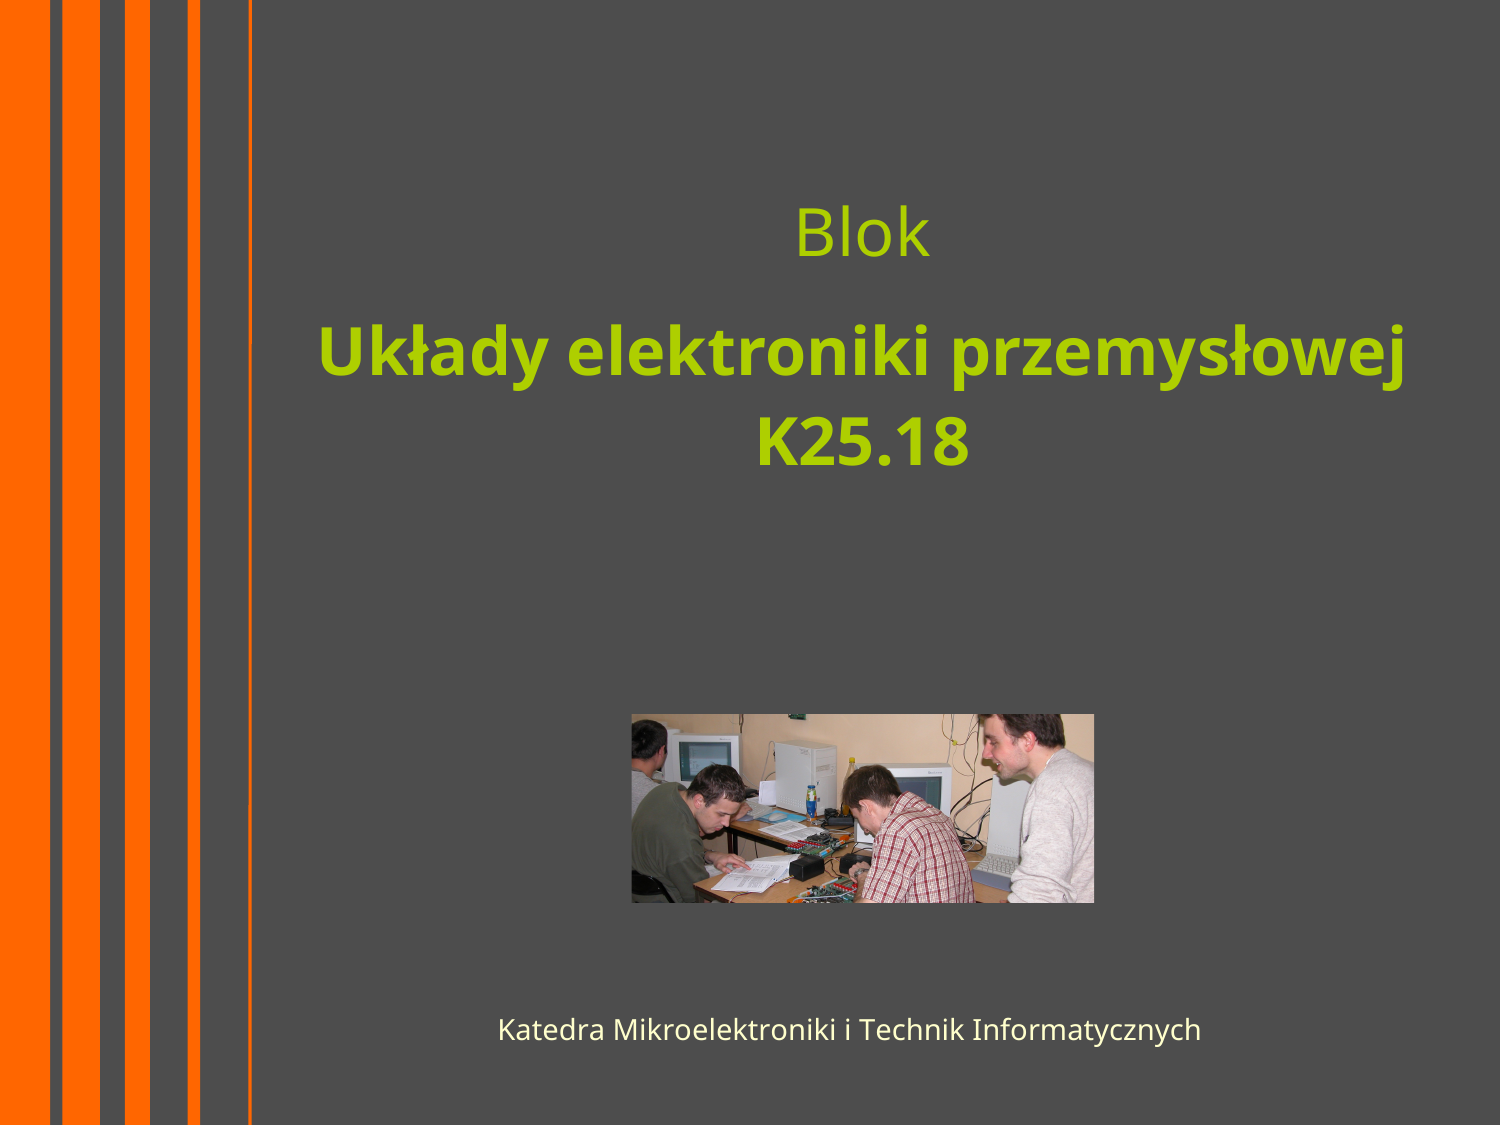

# Blok Układy elektroniki przemysłowej K25.18
Katedra Mikroelektroniki i Technik Informatycznych